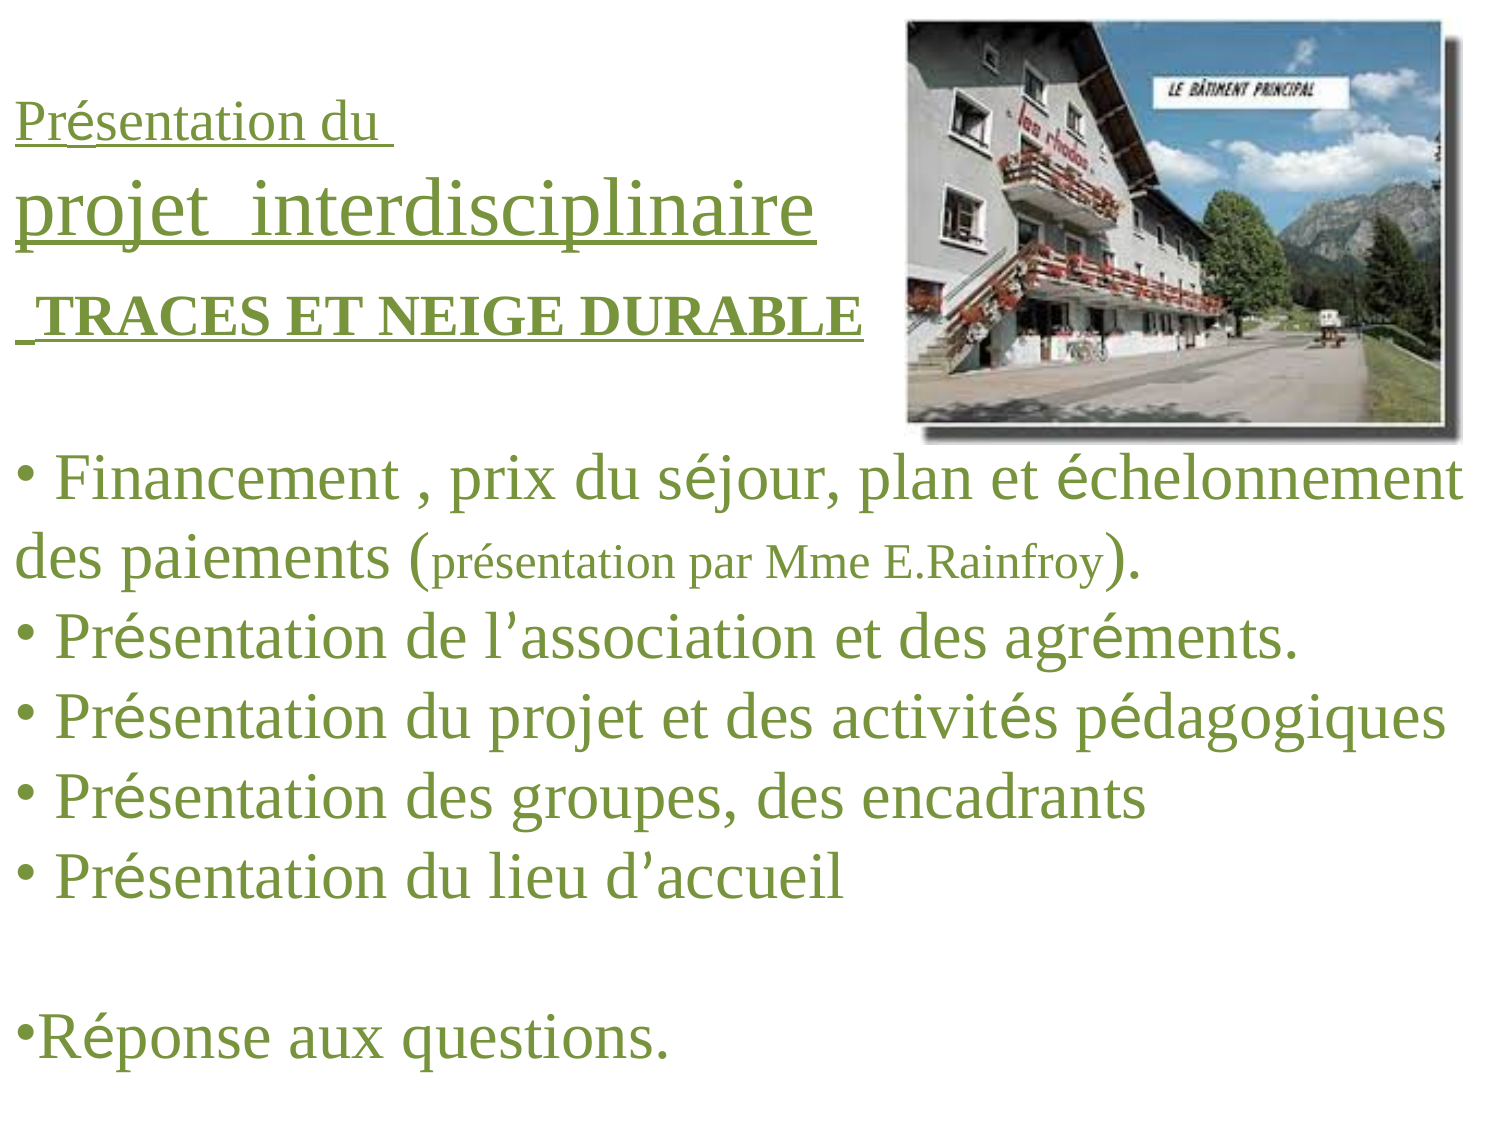

Présentation du
projet interdisciplinaire
 TRACES ET NEIGE DURABLE
 Financement , prix du séjour, plan et échelonnement des paiements (présentation par Mme E.Rainfroy).
 Présentation de l’association et des agréments.
 Présentation du projet et des activités pédagogiques
 Présentation des groupes, des encadrants
 Présentation du lieu d’accueil
Réponse aux questions.